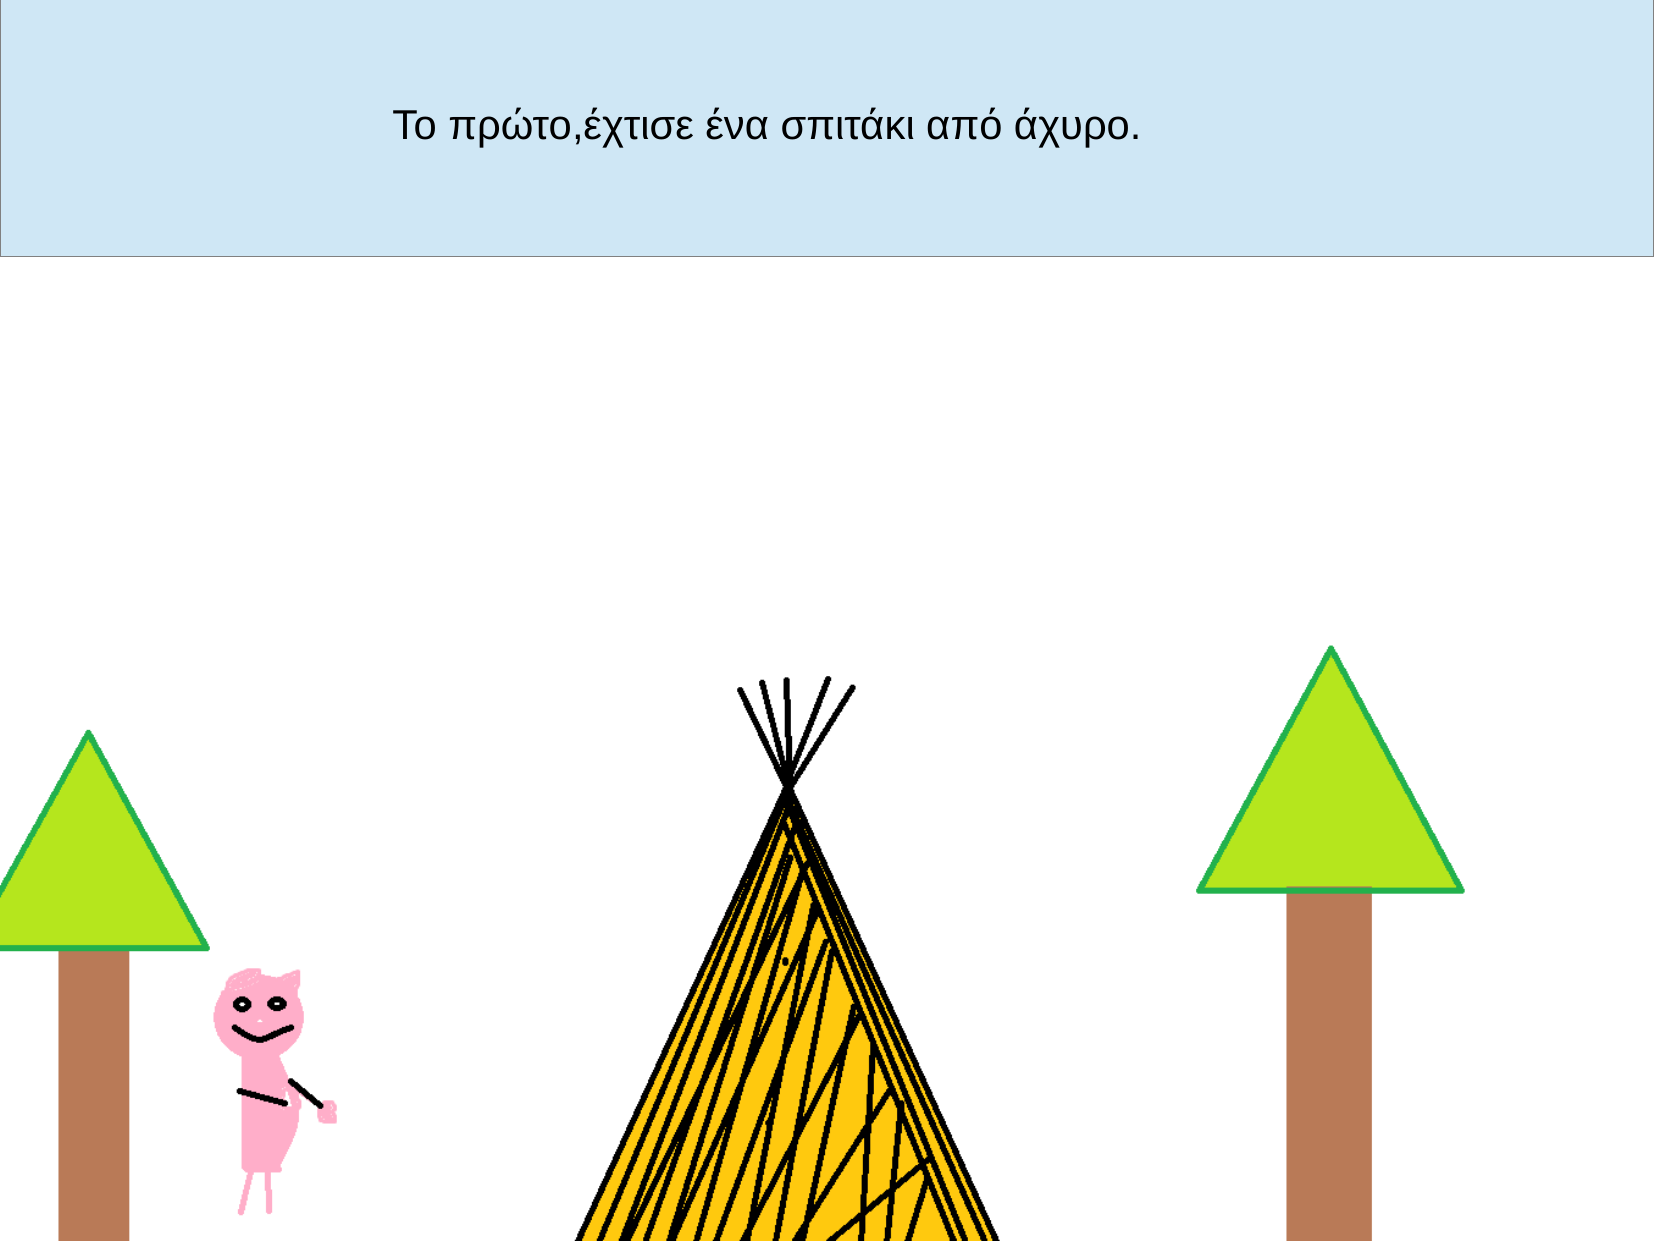

#
Το πρώτο,έχτισε ένα σπιτάκι από άχυρο.